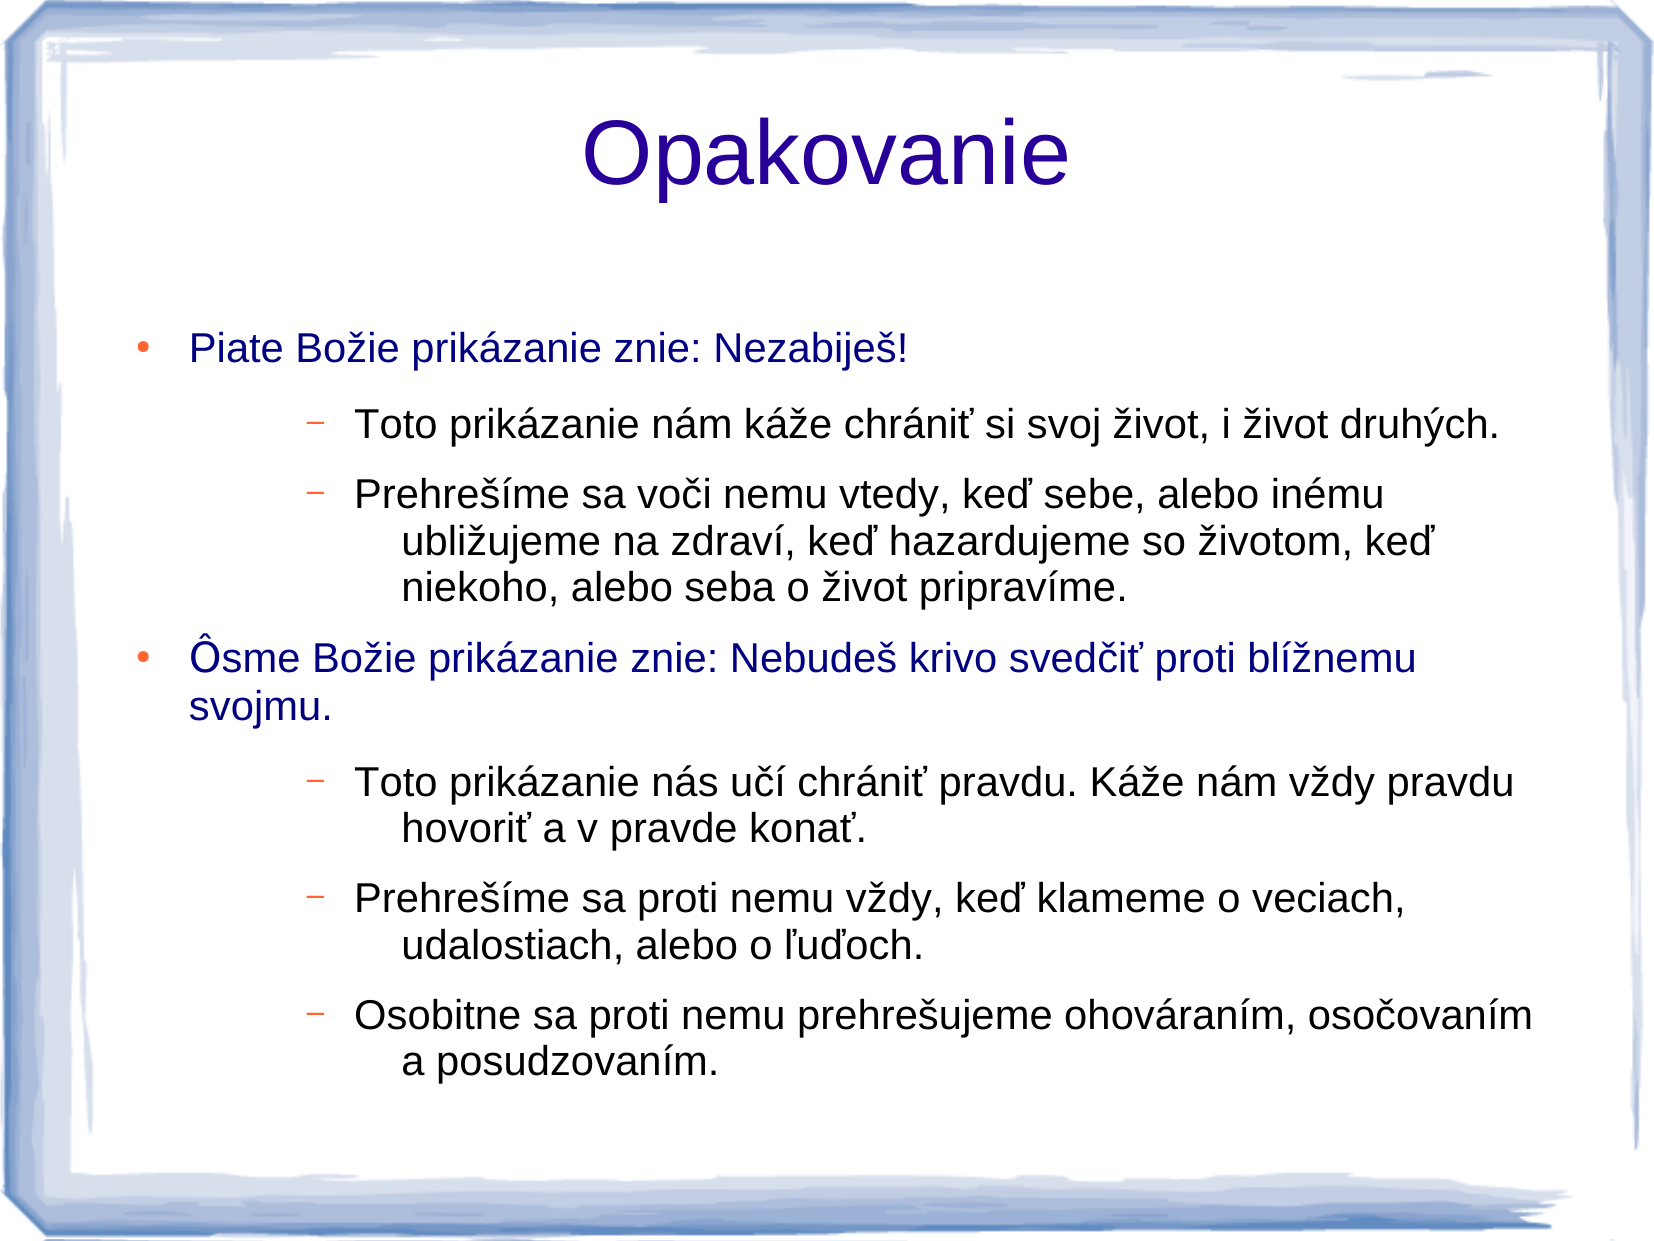

# Opakovanie
Piate Božie prikázanie znie: Nezabiješ!
Toto prikázanie nám káže chrániť si svoj život, i život druhých.
Prehrešíme sa voči nemu vtedy, keď sebe, alebo inému ubližujeme na zdraví, keď hazardujeme so životom, keď niekoho, alebo seba o život pripravíme.
Ôsme Božie prikázanie znie: Nebudeš krivo svedčiť proti blížnemu svojmu.
Toto prikázanie nás učí chrániť pravdu. Káže nám vždy pravdu hovoriť a v pravde konať.
Prehrešíme sa proti nemu vždy, keď klameme o veciach, udalostiach, alebo o ľuďoch.
Osobitne sa proti nemu prehrešujeme ohováraním, osočovaním
a posudzovaním.